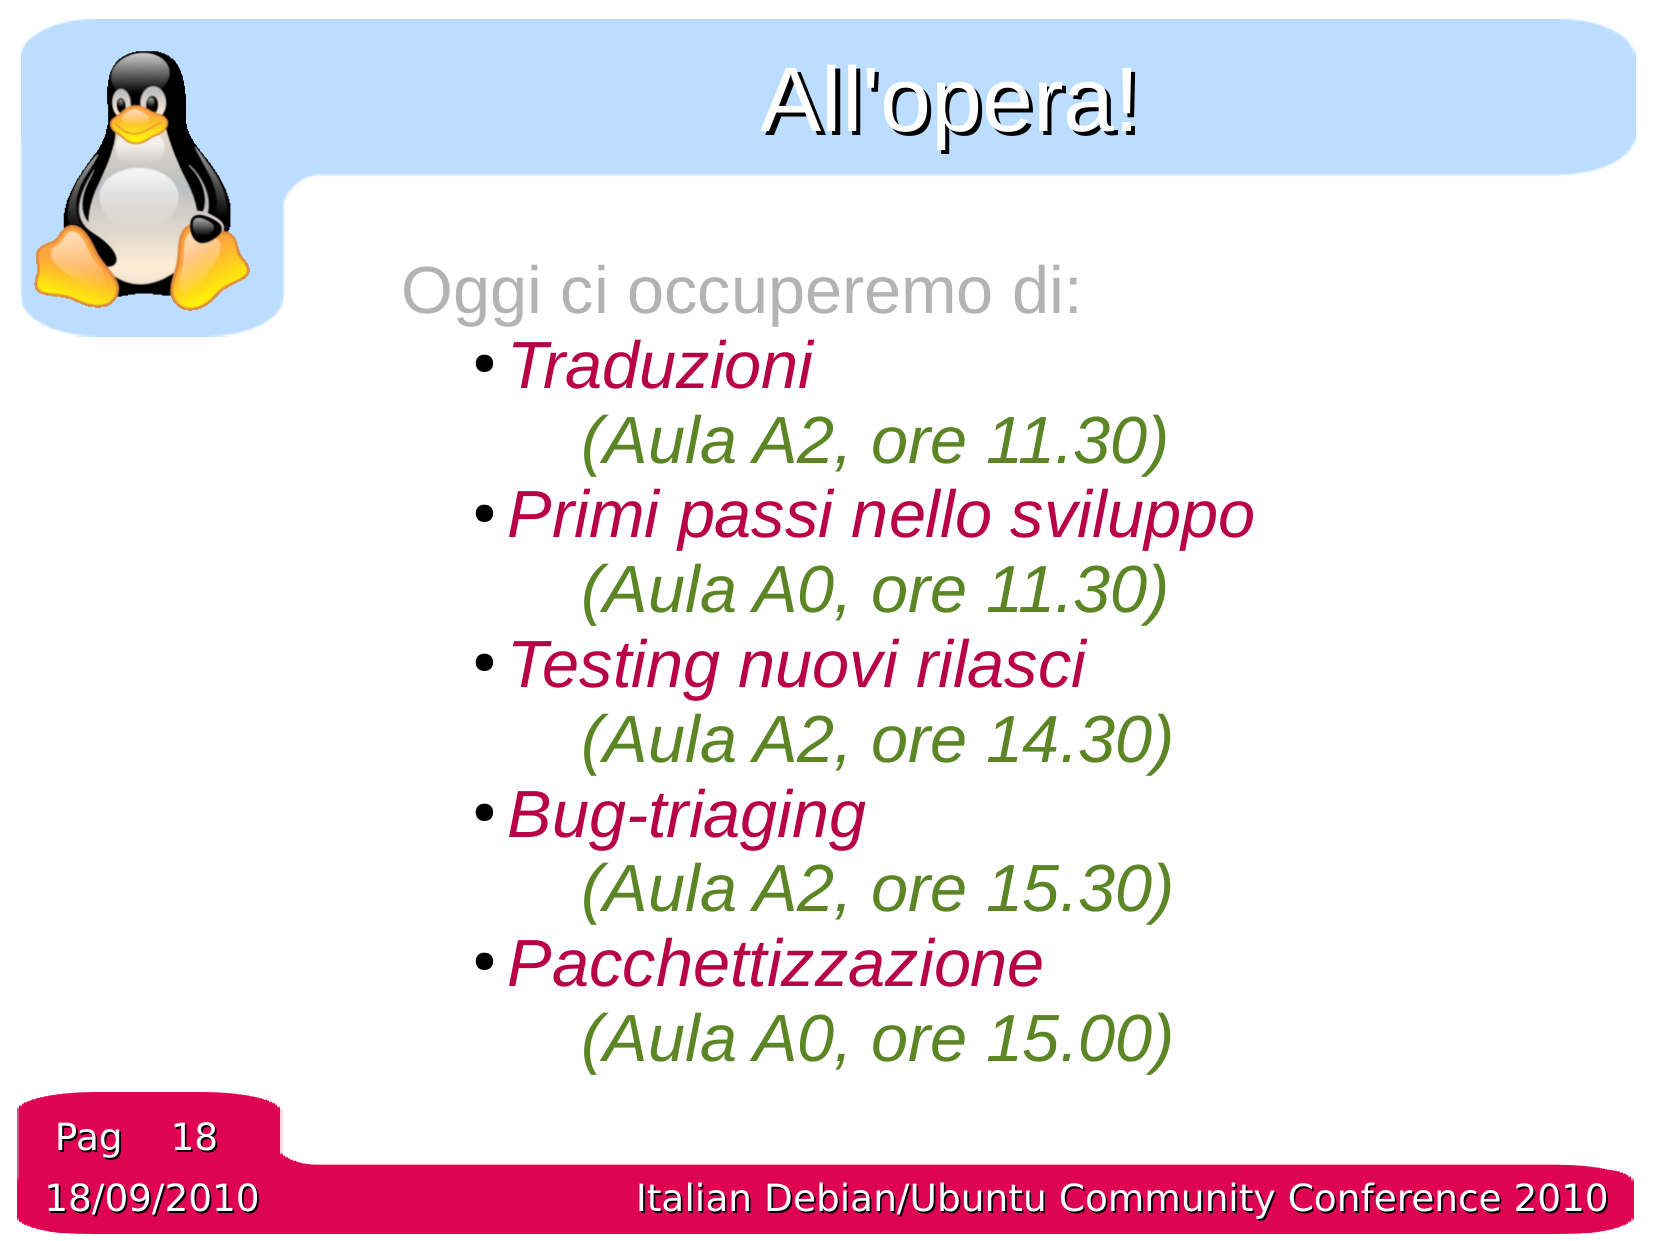

# All'opera!
Oggi ci occuperemo di:
Traduzioni
	(Aula A2, ore 11.30)
Primi passi nello sviluppo
	(Aula A0, ore 11.30)
Testing nuovi rilasci
	(Aula A2, ore 14.30)
Bug-triaging
	(Aula A2, ore 15.30)
Pacchettizzazione
	(Aula A0, ore 15.00)
Pag
Italian Debian/Ubuntu Community Conference 2010
18/09/2010